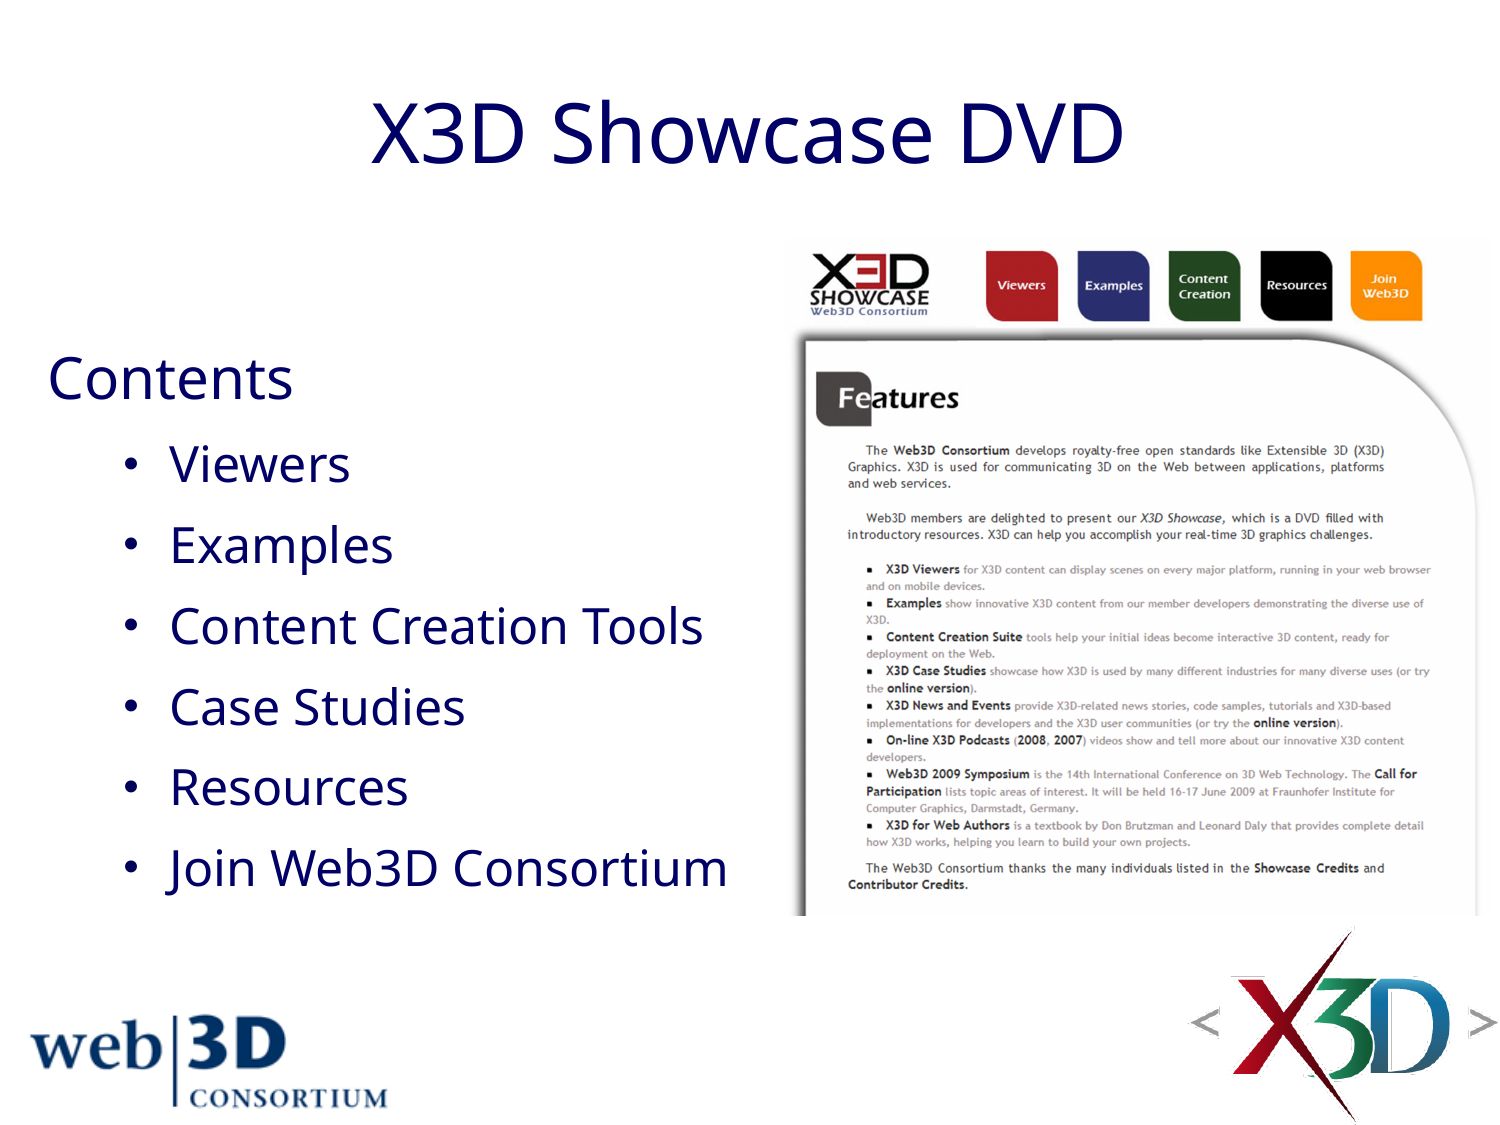

# X3D Showcase DVD
Contents
Viewers
Examples
Content Creation Tools
Case Studies
Resources
Join Web3D Consortium